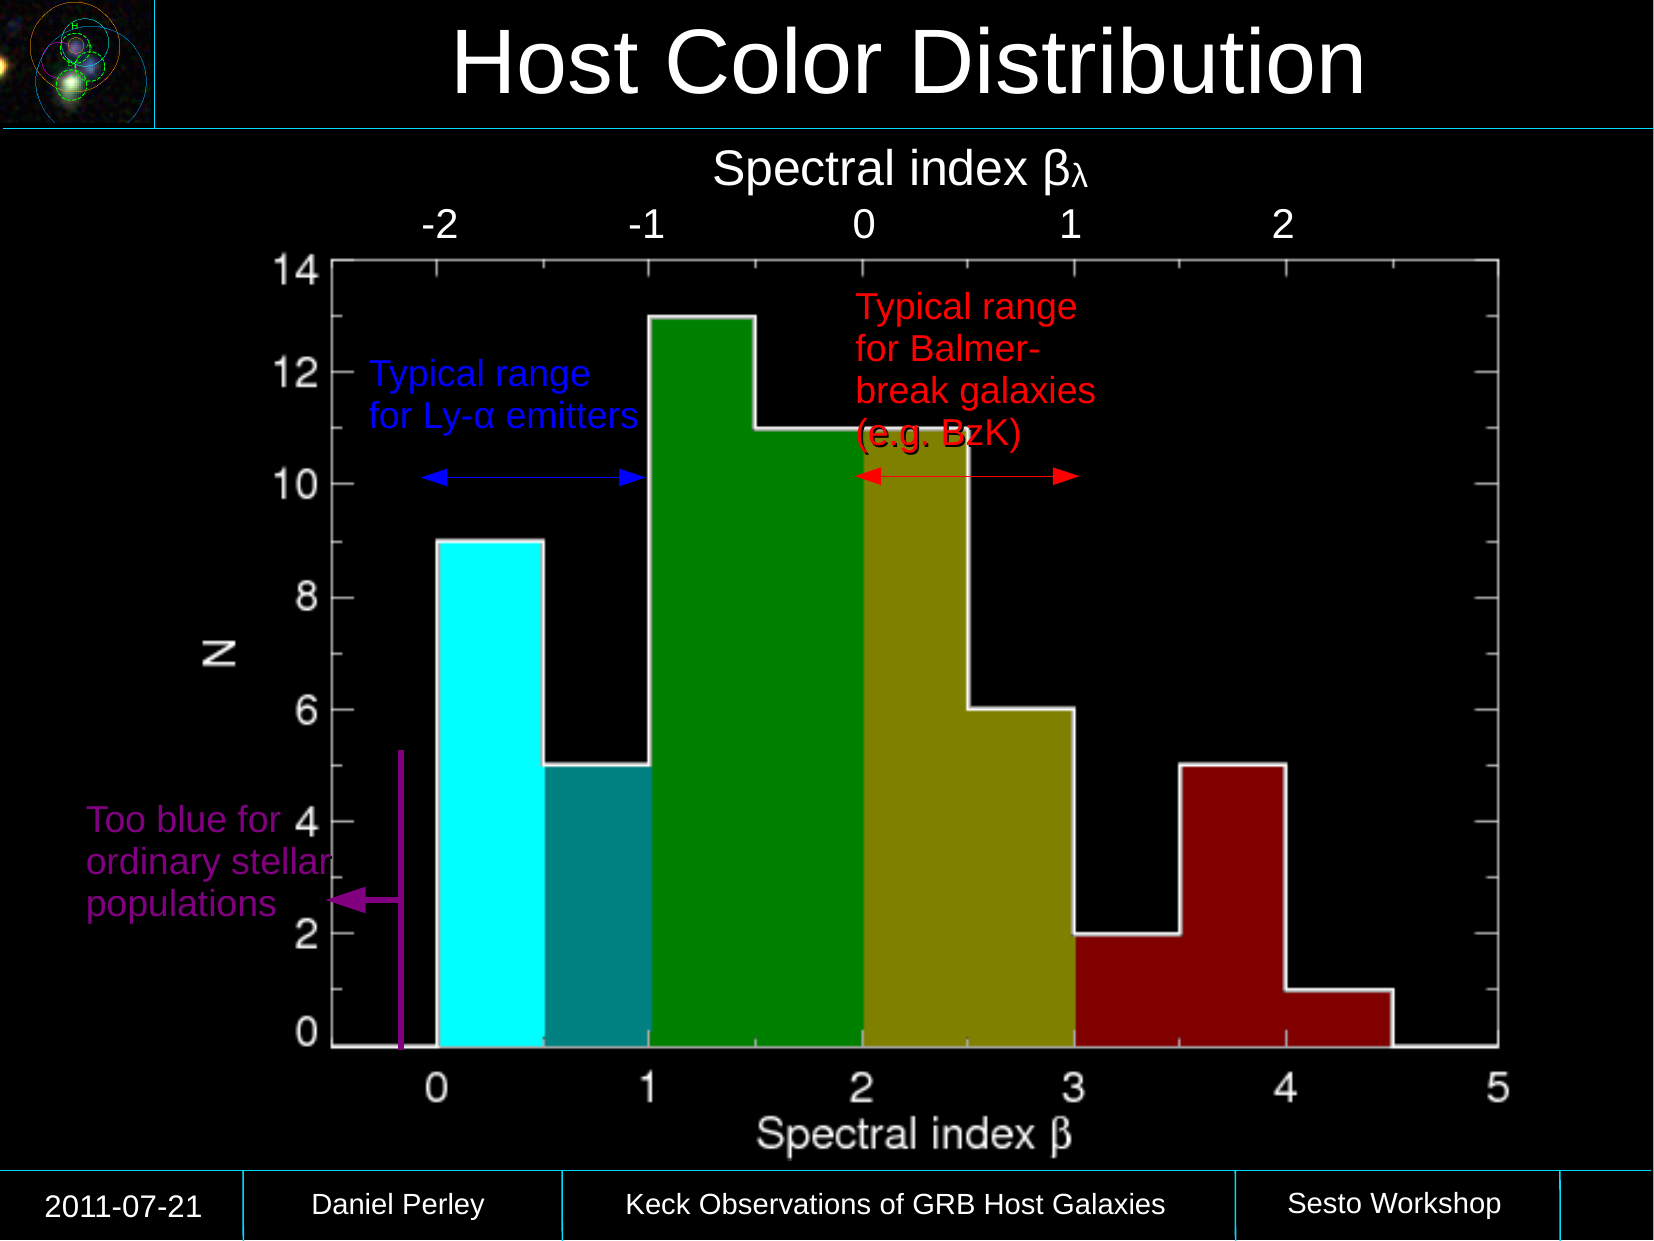

# Host Color Distribution
Spectral index βλ
-2
-1
0
1
2
Typical range for Balmer-break galaxies (e.g. BzK)
Typical range for Ly-α emitters
N
Too blue for ordinary stellar populations
g-R color